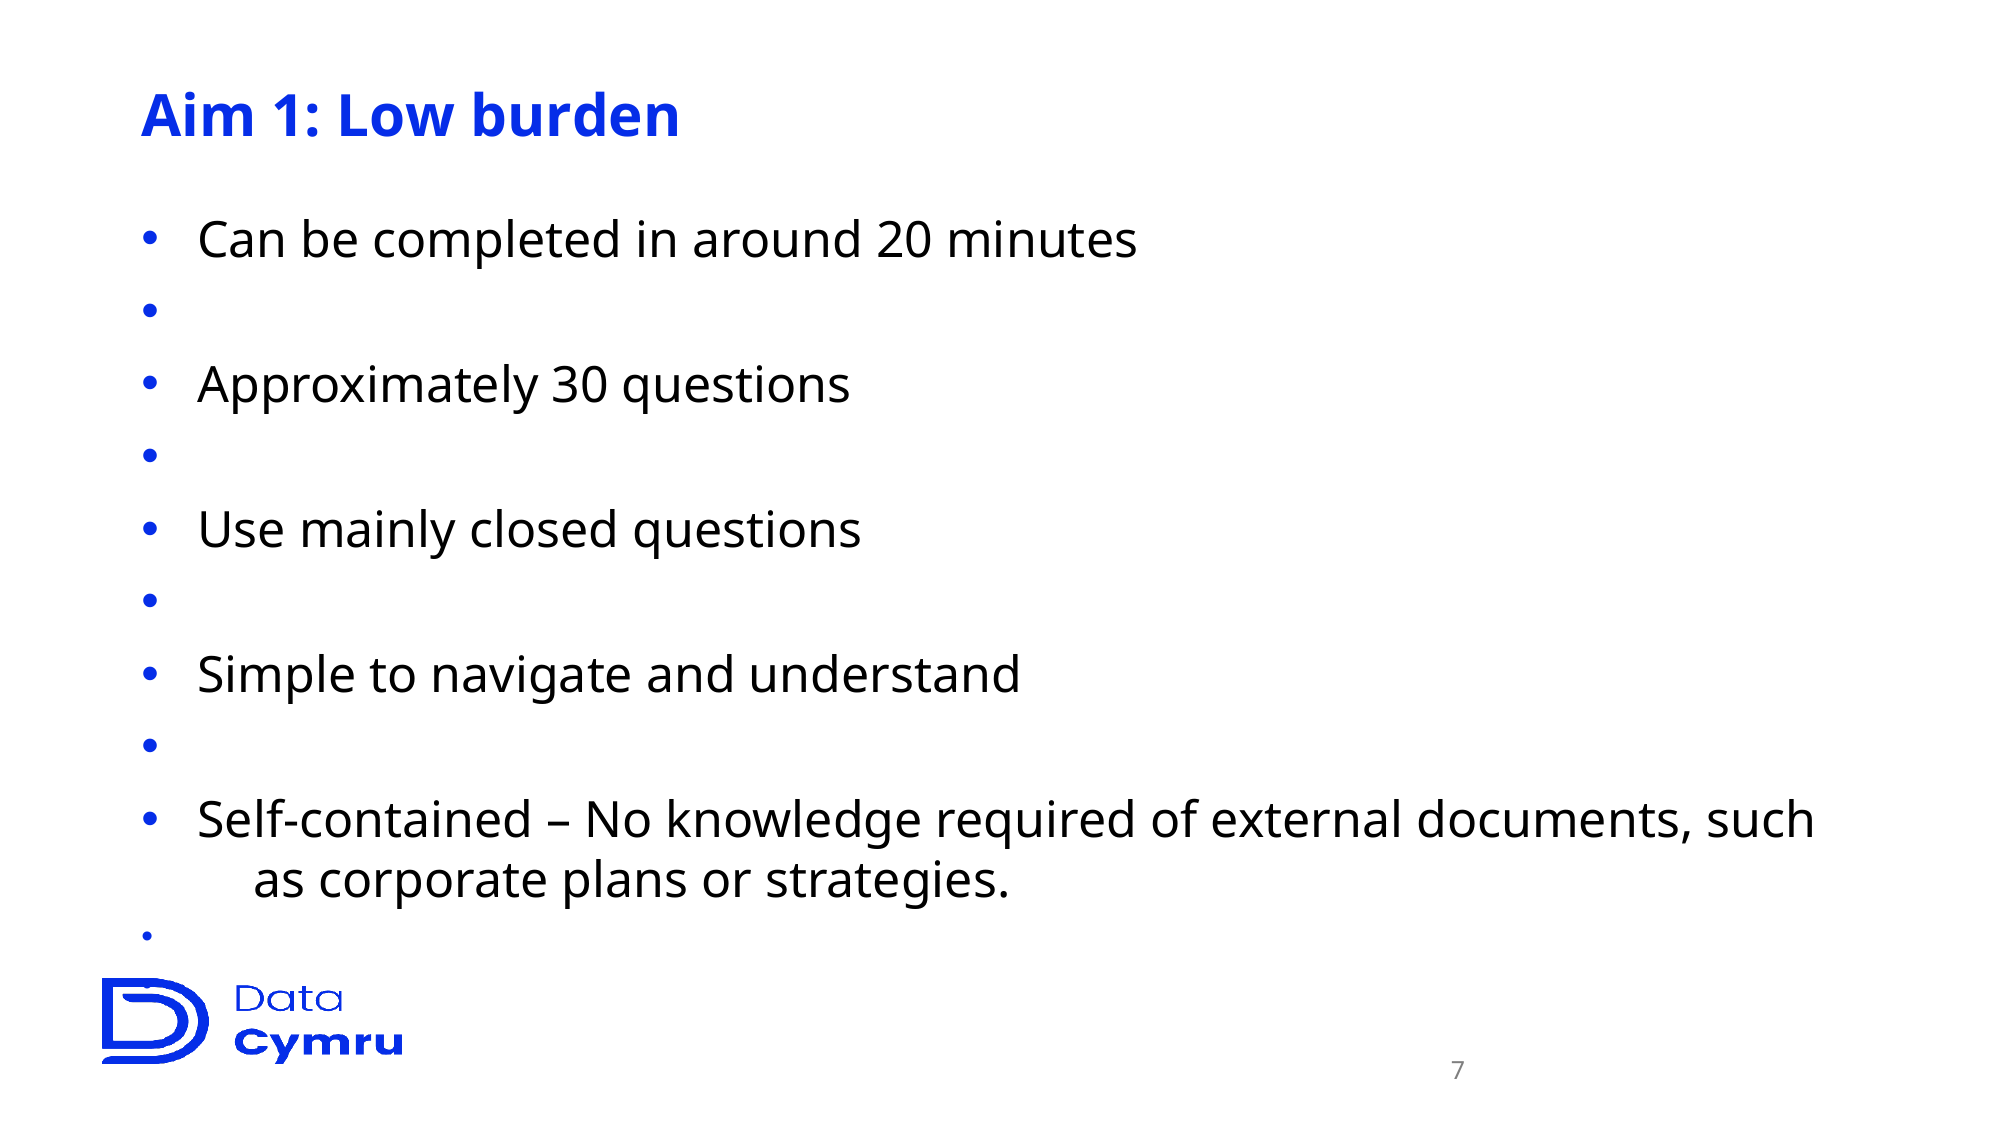

# Aim 1: Low burden
Can be completed in around 20 minutes
Approximately 30 questions
Use mainly closed questions
Simple to navigate and understand
Self-contained – No knowledge required of external documents, such as corporate plans or strategies.